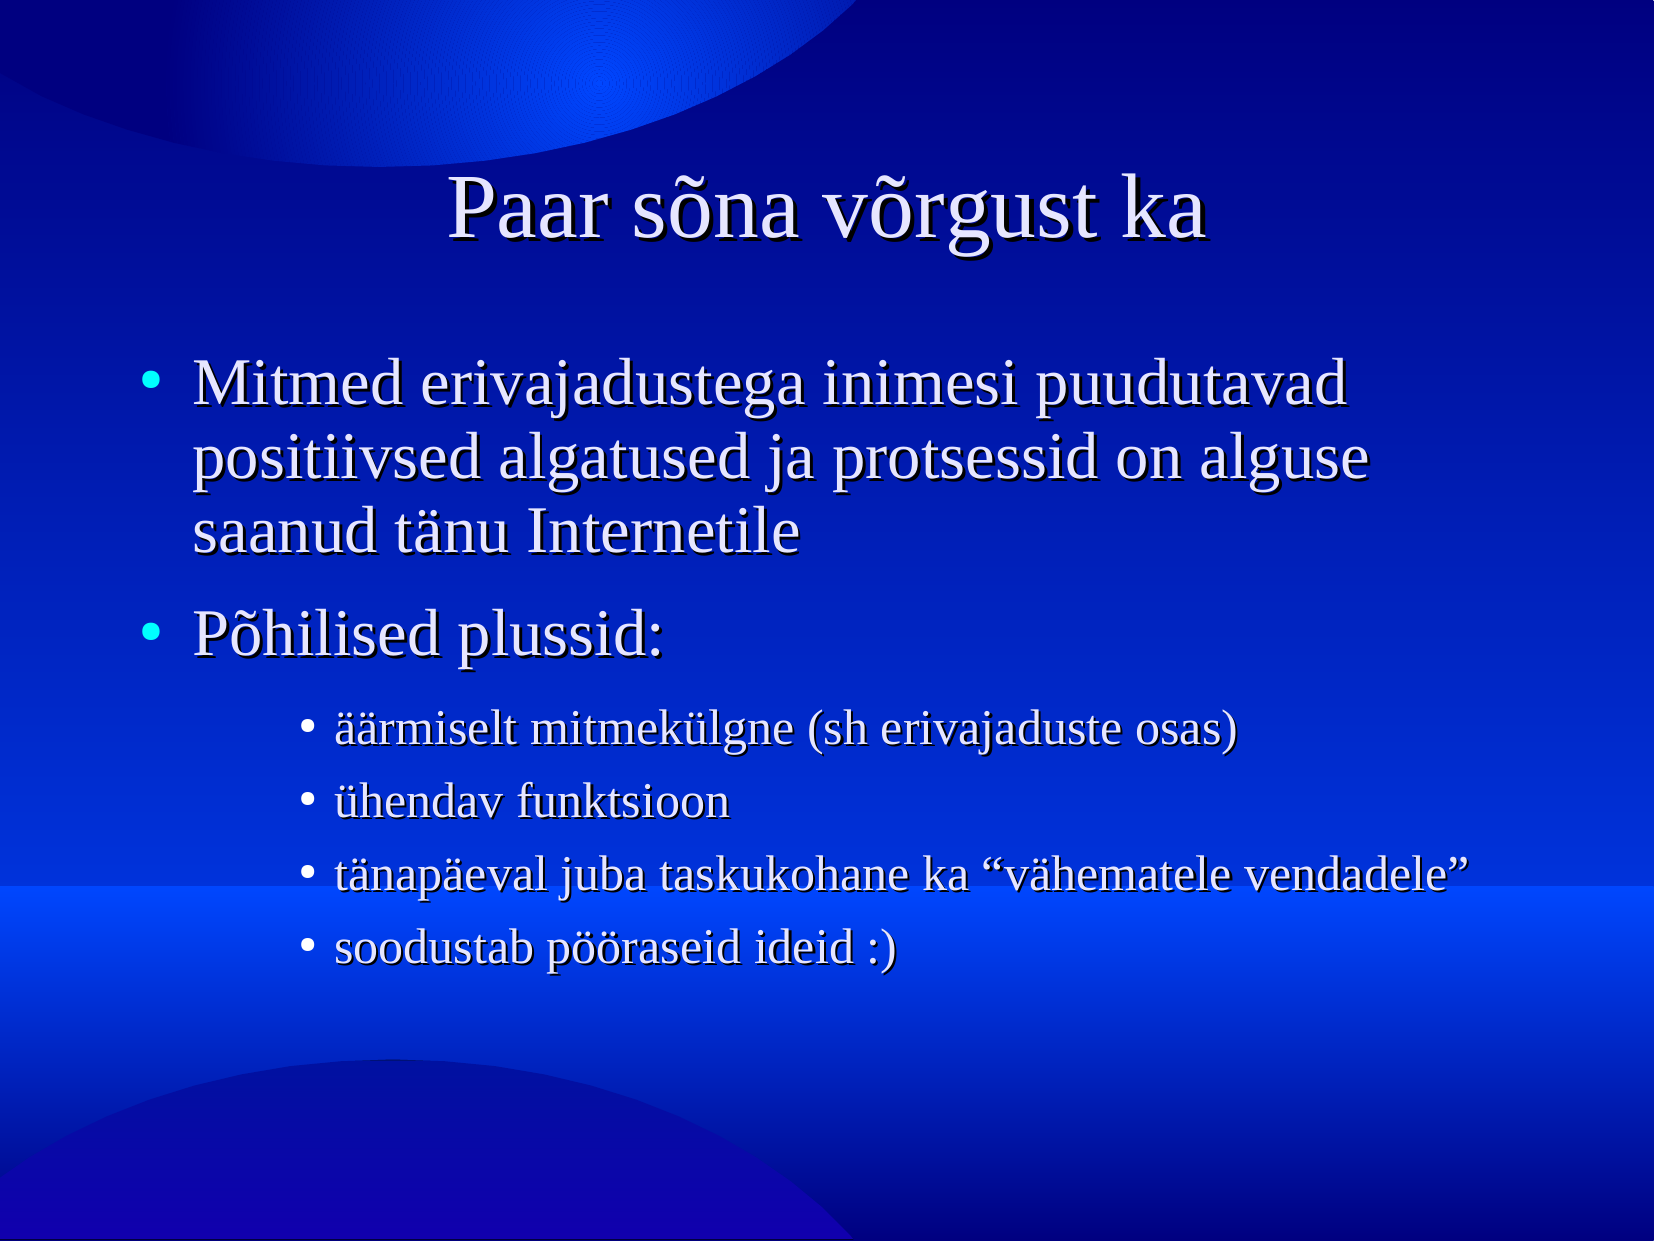

# Paar sõna võrgust ka
Mitmed erivajadustega inimesi puudutavad positiivsed algatused ja protsessid on alguse saanud tänu Internetile
Põhilised plussid:
äärmiselt mitmekülgne (sh erivajaduste osas)
ühendav funktsioon
tänapäeval juba taskukohane ka “vähematele vendadele”
soodustab pööraseid ideid :)